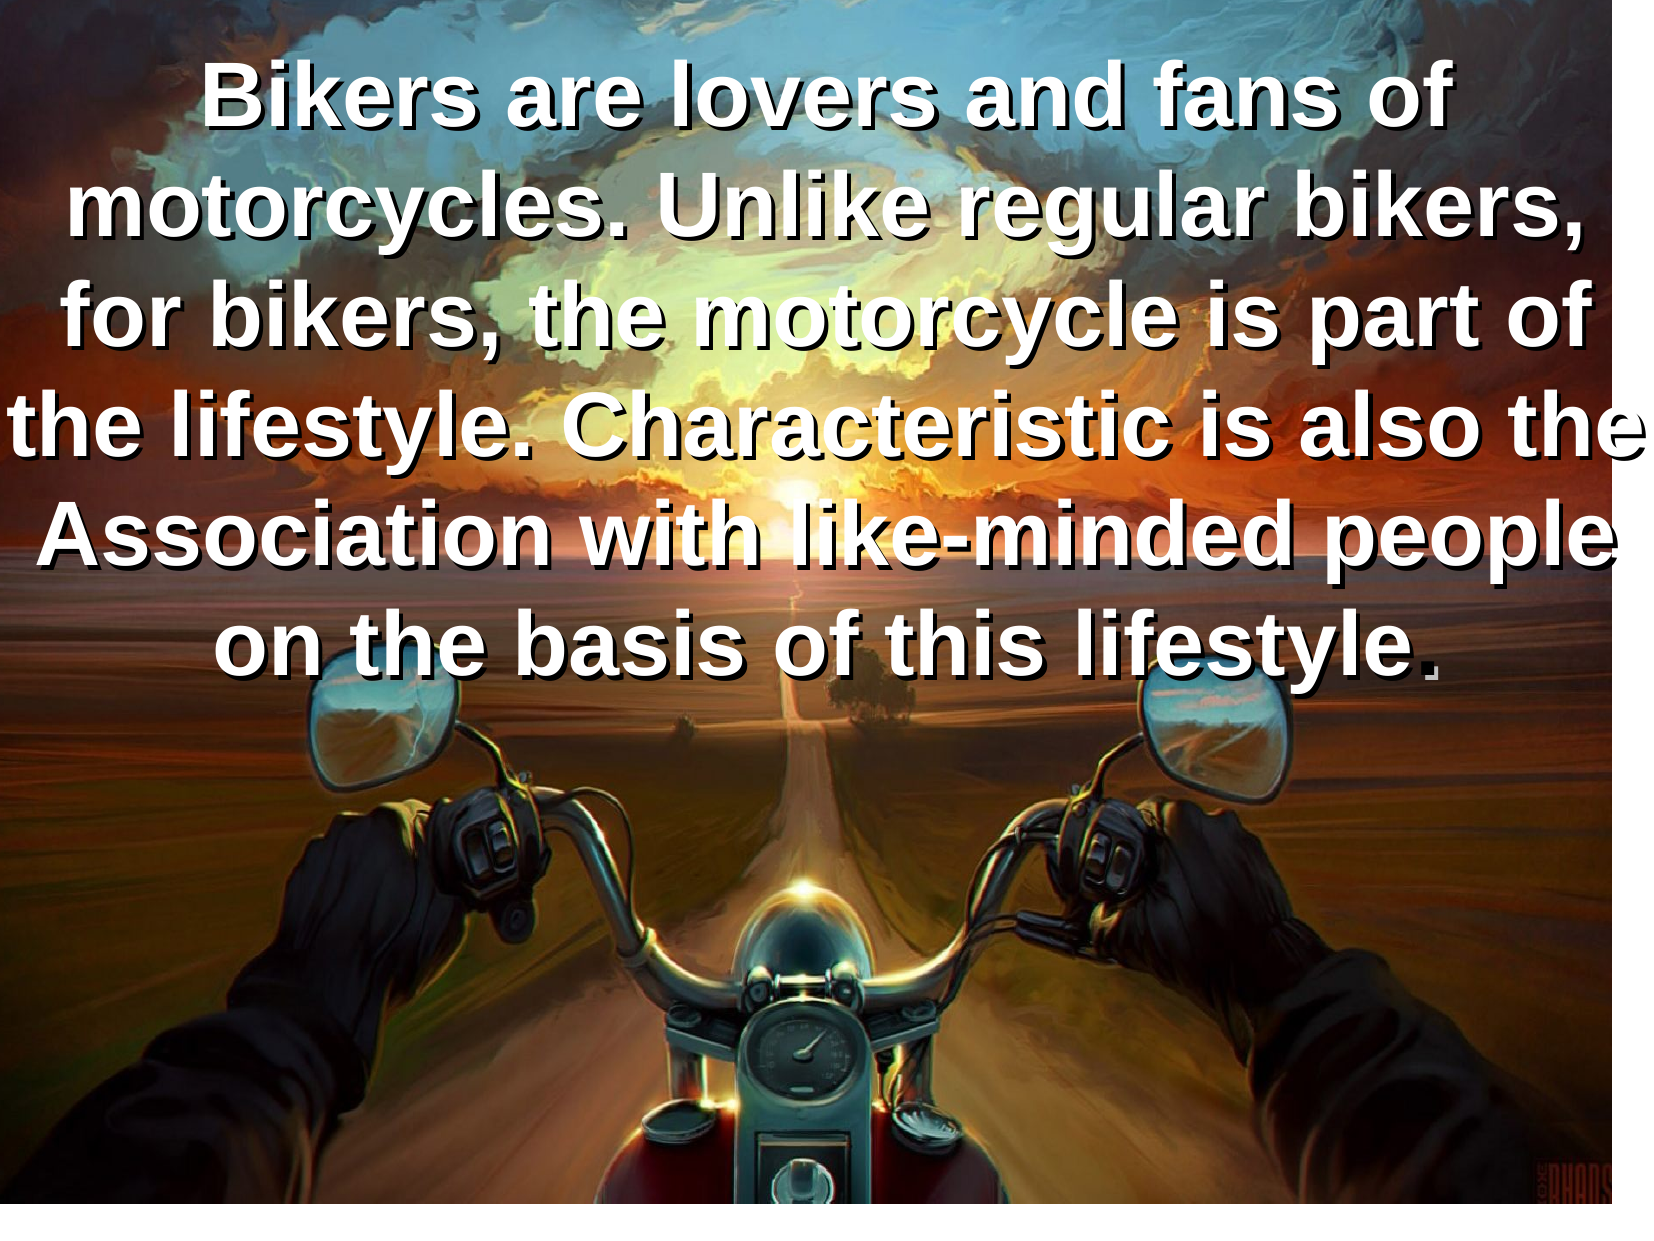

# Bikers are lovers and fans of motorcycles. Unlike regular bikers, for bikers, the motorcycle is part of the lifestyle. Characteristic is also the Association with like-minded people on the basis of this lifestyle.